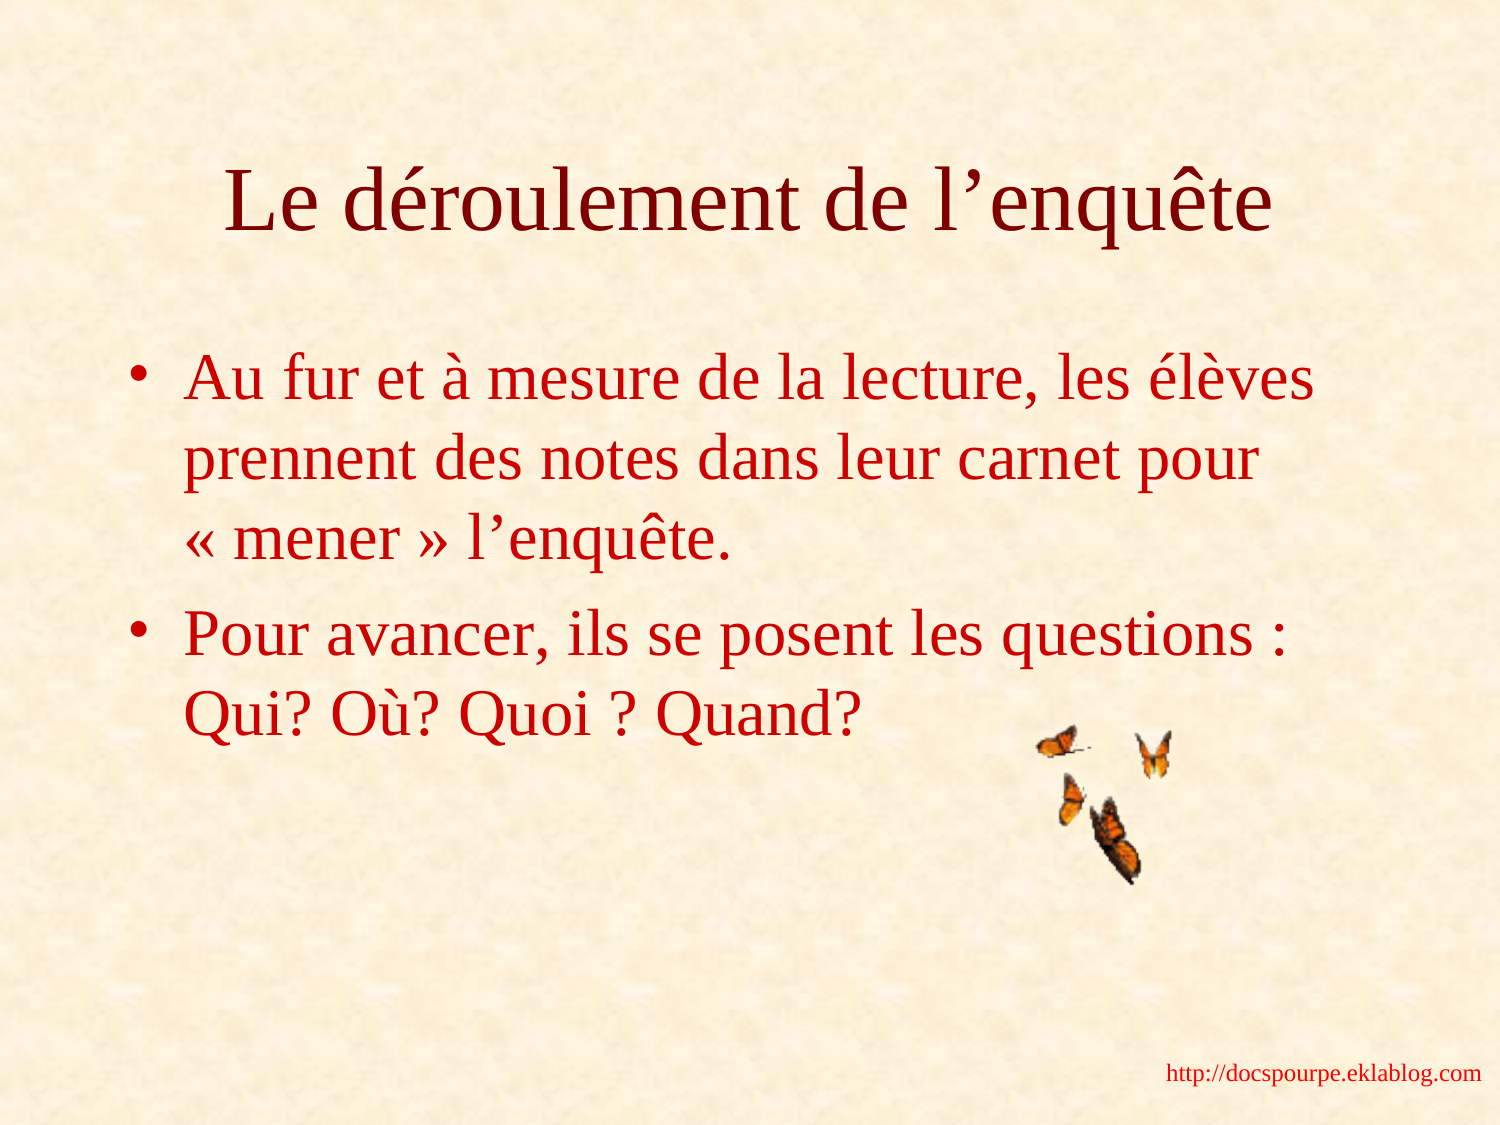

# Le déroulement de l’enquête
Au fur et à mesure de la lecture, les élèves prennent des notes dans leur carnet pour « mener » l’enquête.
Pour avancer, ils se posent les questions : Qui? Où? Quoi ? Quand?
http://docspourpe.eklablog.com